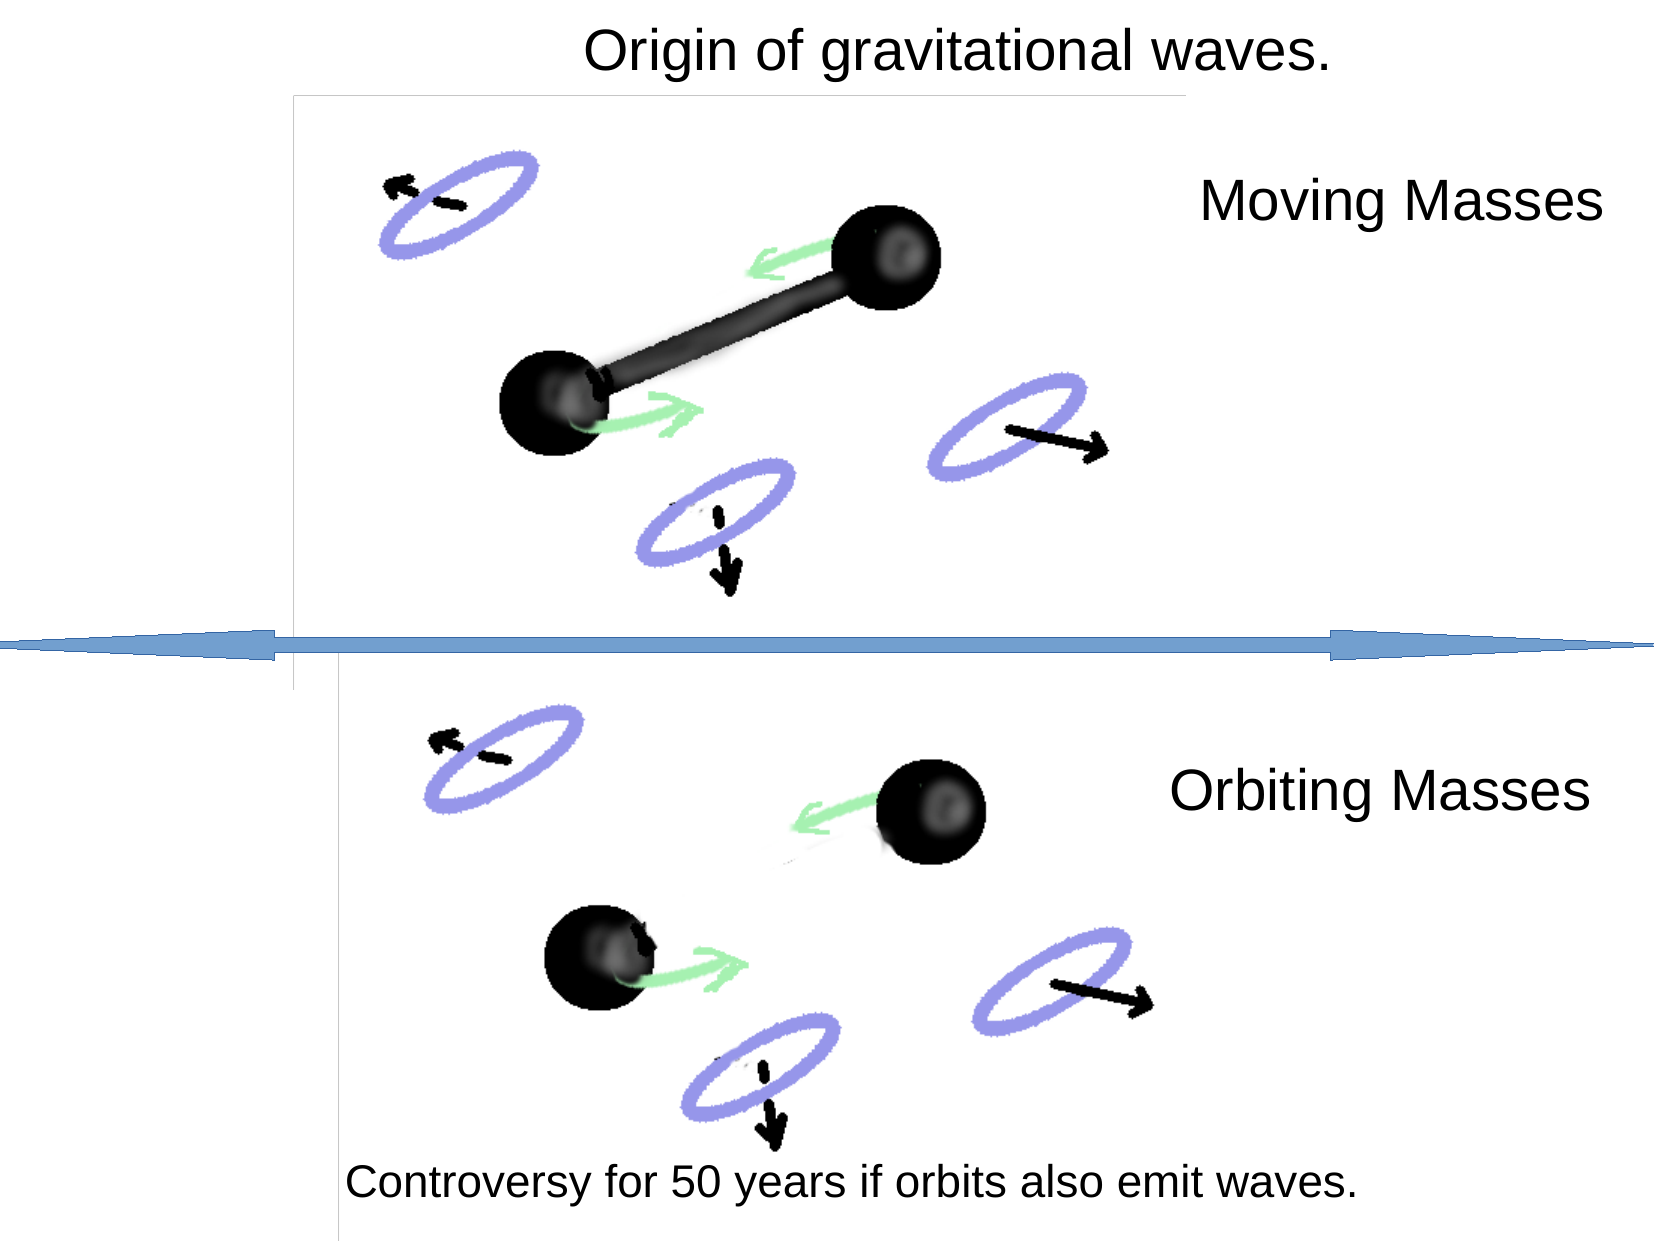

Origin of gravitational waves.
Moving Masses
Orbiting Masses
Controversy for 50 years if orbits also emit waves.